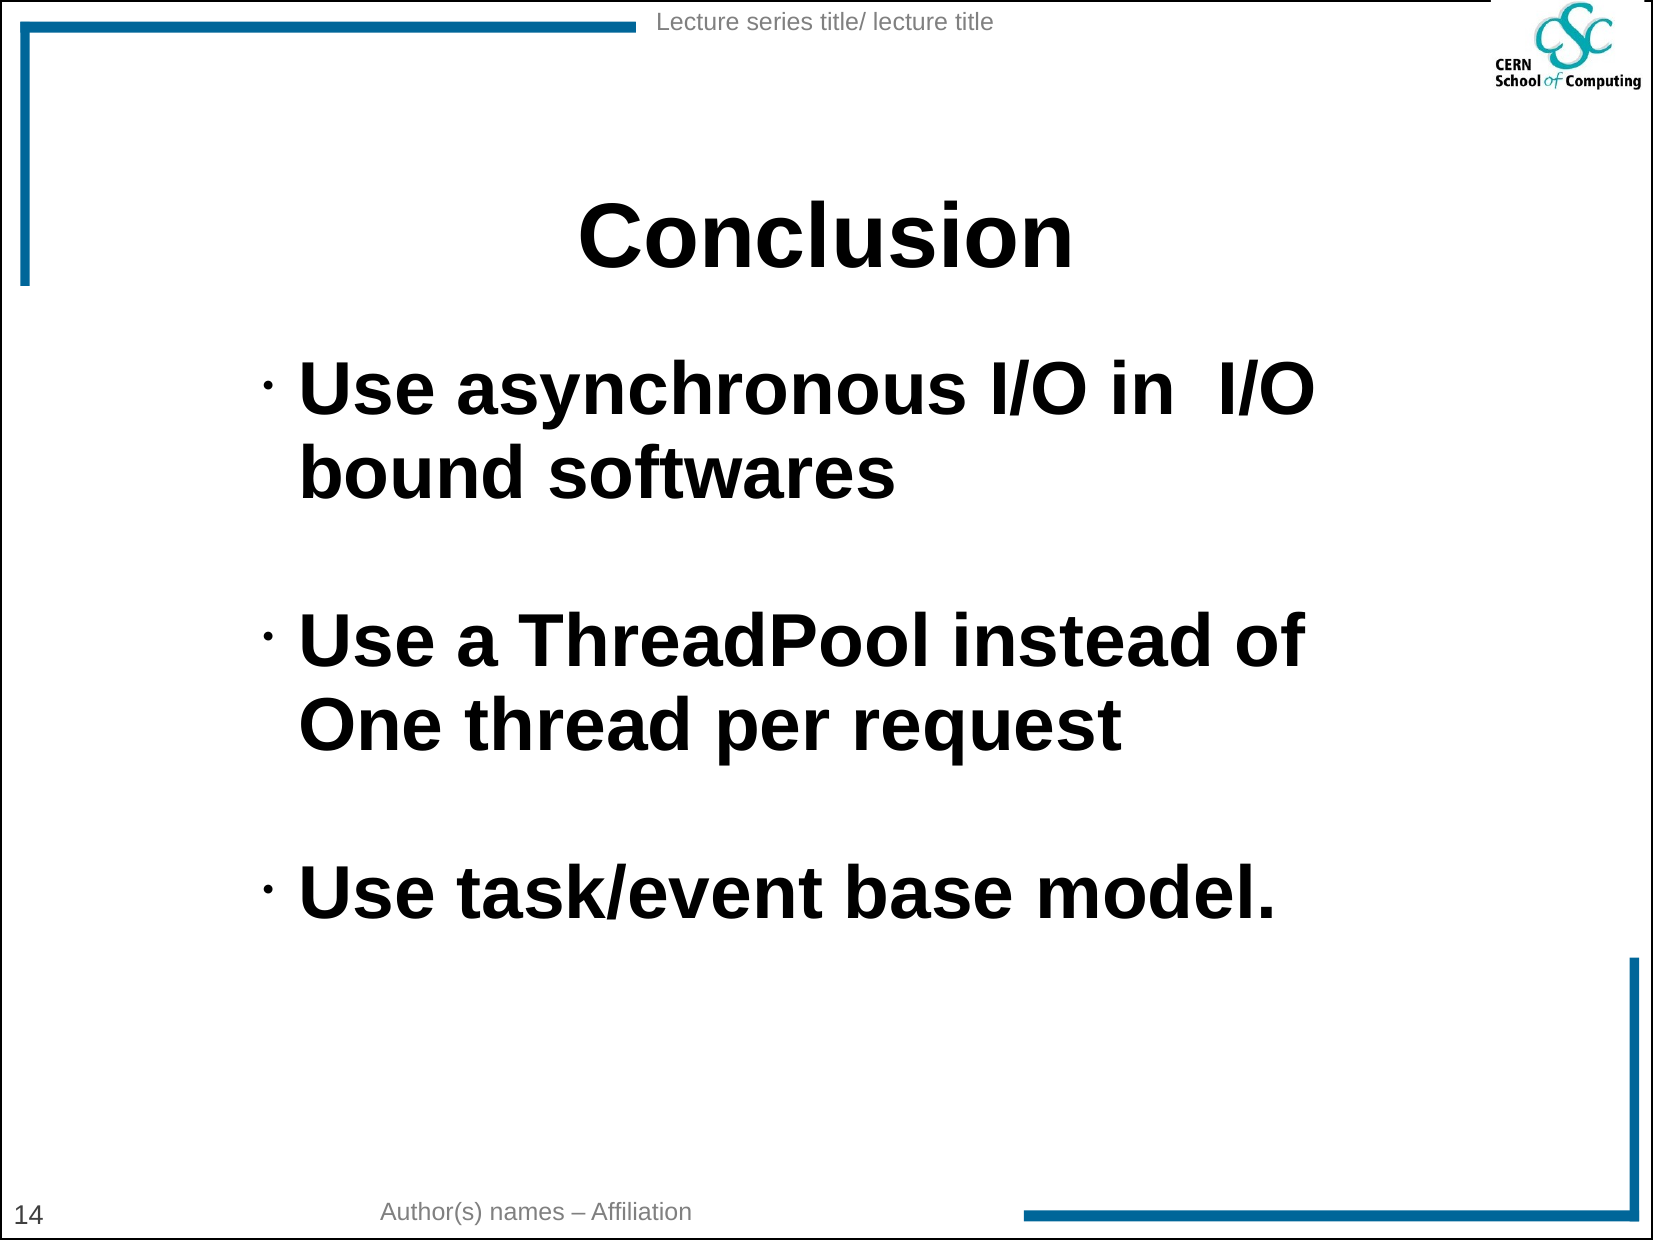

Conclusion
Use asynchronous I/O in I/O bound softwares
Use a ThreadPool instead of One thread per request
Use task/event base model.